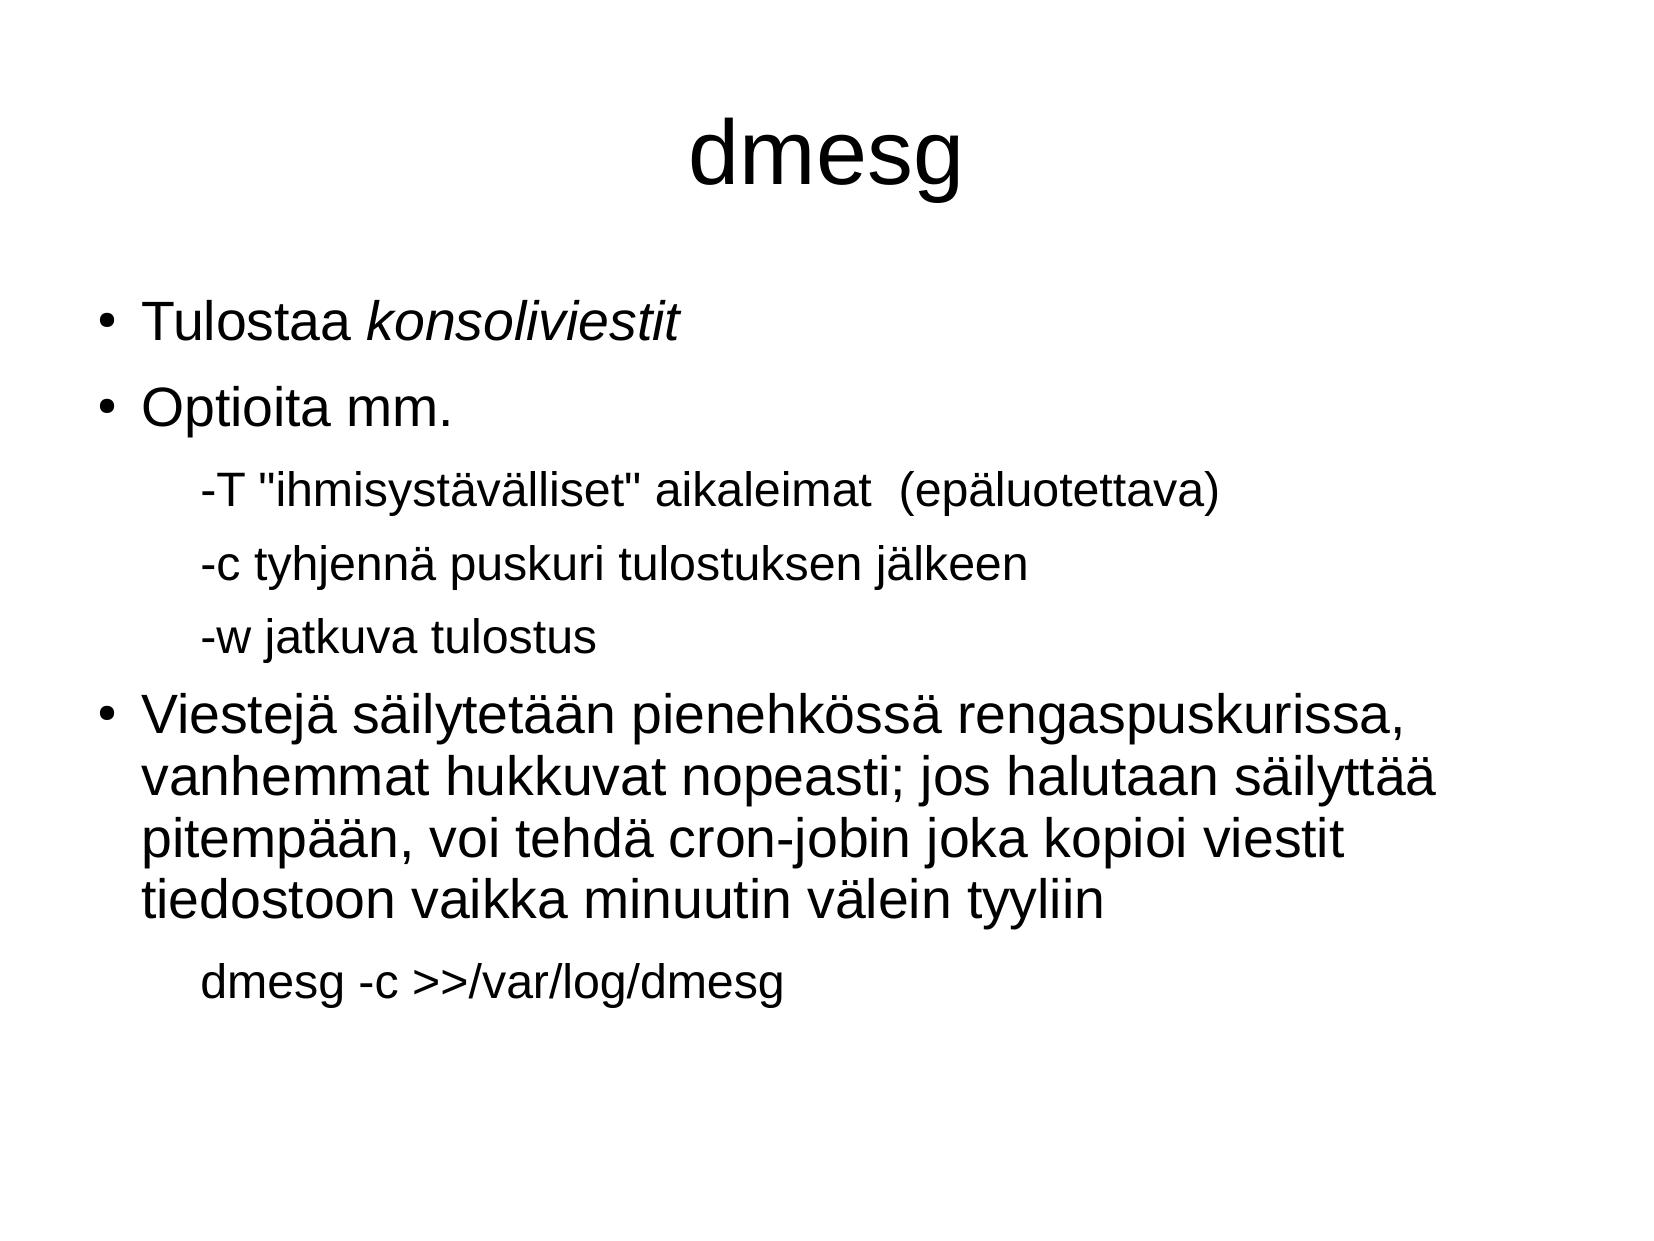

# dmesg
Tulostaa konsoliviestit
Optioita mm.
-T "ihmisystävälliset" aikaleimat (epäluotettava)
-c tyhjennä puskuri tulostuksen jälkeen
-w jatkuva tulostus
Viestejä säilytetään pienehkössä rengaspuskurissa, vanhemmat hukkuvat nopeasti; jos halutaan säilyttää pitempään, voi tehdä cron-jobin joka kopioi viestit tiedostoon vaikka minuutin välein tyyliin
dmesg -c >>/var/log/dmesg